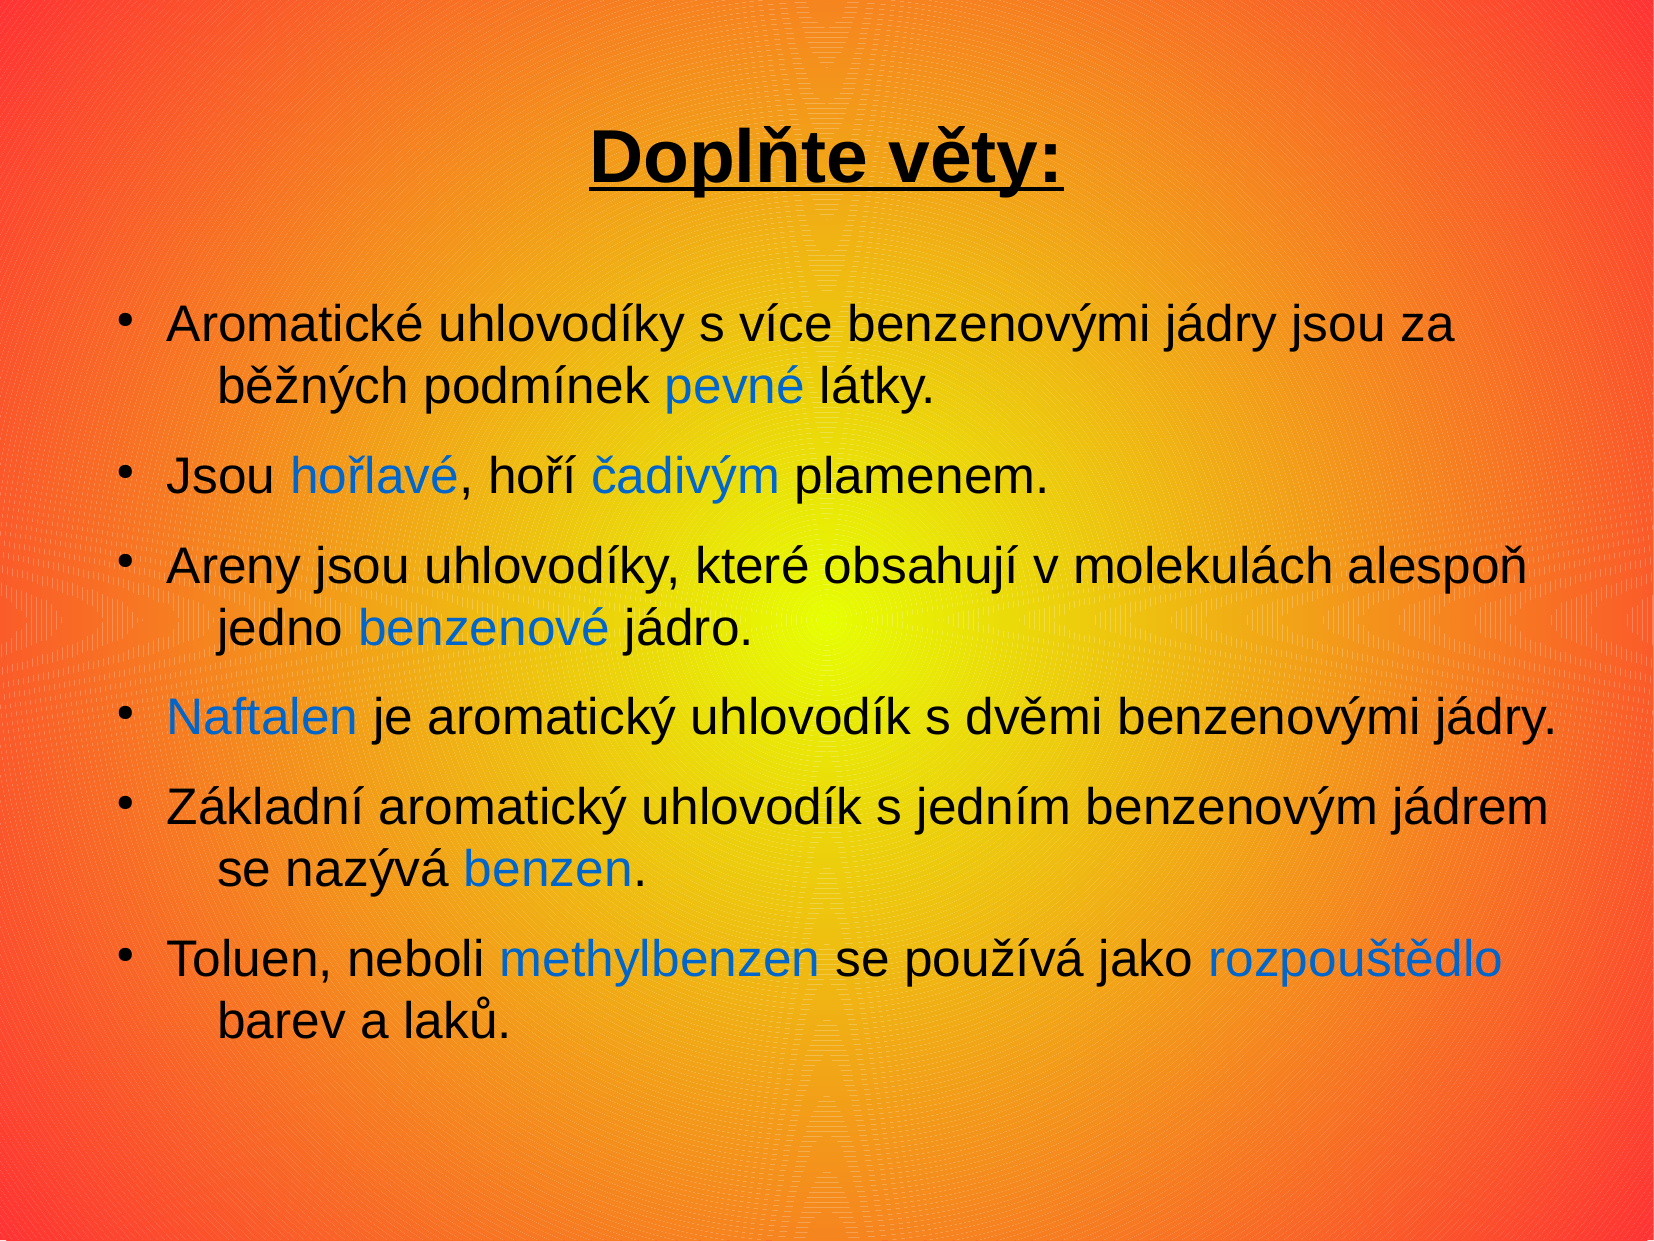

# Doplňte věty:
Aromatické uhlovodíky s více benzenovými jádry jsou za běžných podmínek pevné látky.
Jsou hořlavé, hoří čadivým plamenem.
Areny jsou uhlovodíky, které obsahují v molekulách alespoň jedno benzenové jádro.
Naftalen je aromatický uhlovodík s dvěmi benzenovými jádry.
Základní aromatický uhlovodík s jedním benzenovým jádrem se nazývá benzen.
Toluen, neboli methylbenzen se používá jako rozpouštědlo barev a laků.